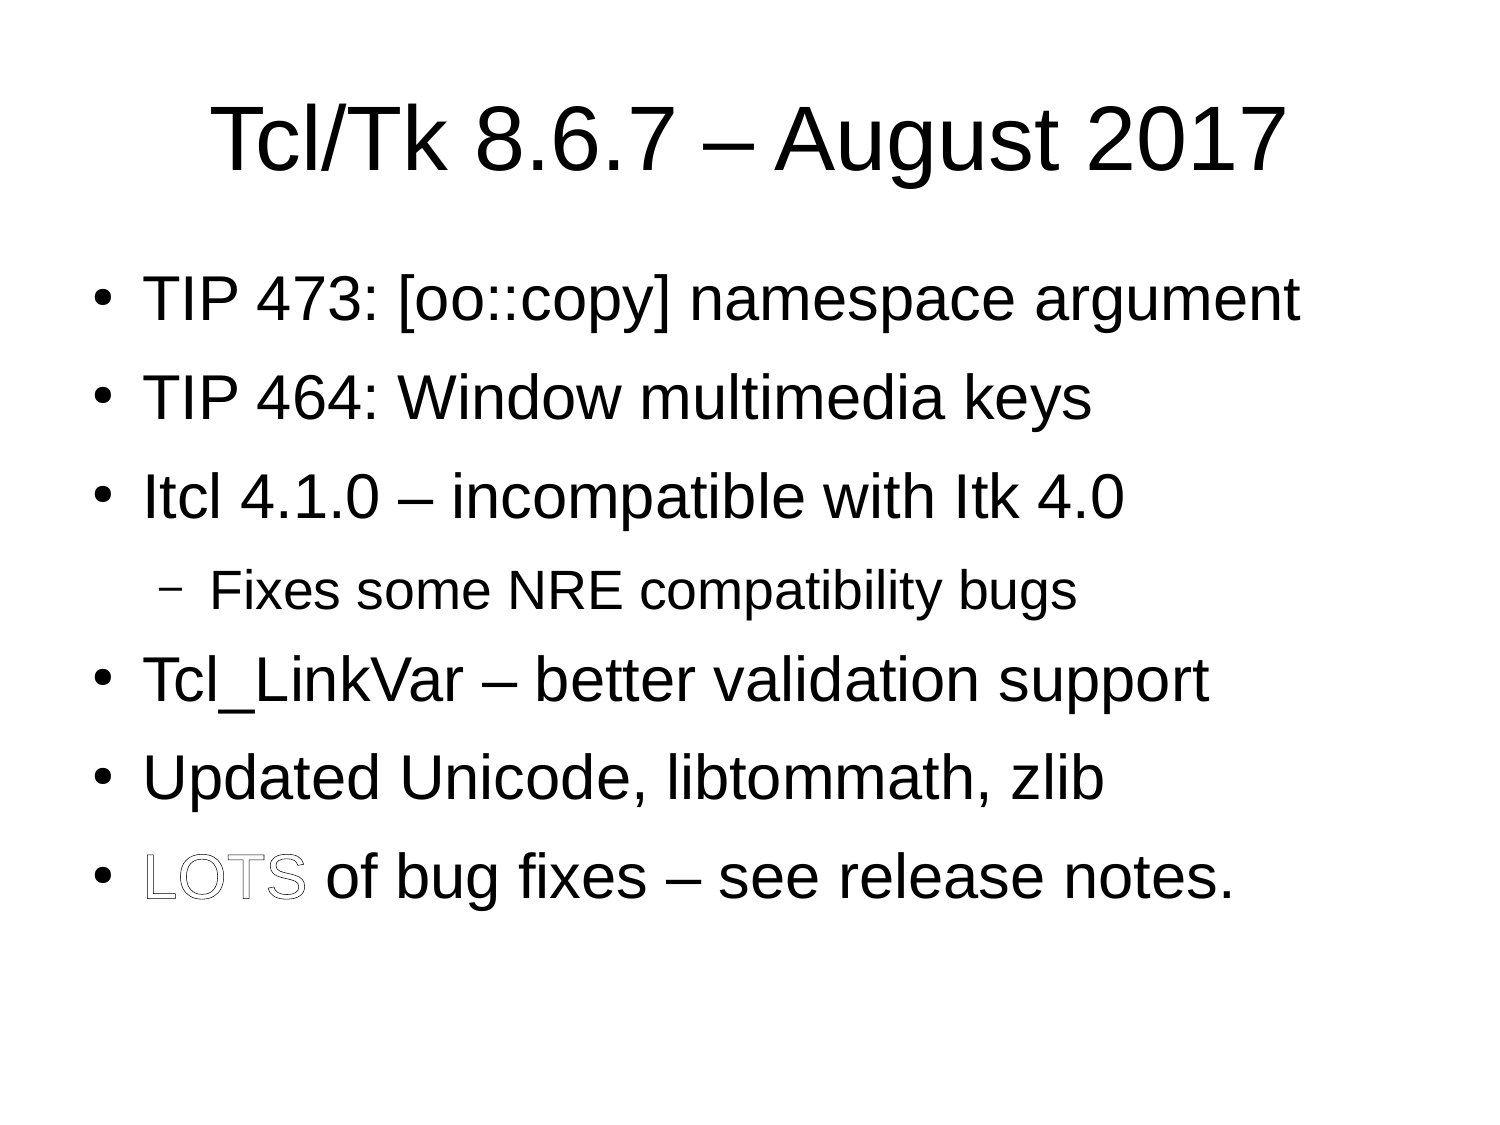

# Tcl/Tk 8.6.7 – August 2017
TIP 473: [oo::copy] namespace argument
TIP 464: Window multimedia keys
Itcl 4.1.0 – incompatible with Itk 4.0
Fixes some NRE compatibility bugs
Tcl_LinkVar – better validation support
Updated Unicode, libtommath, zlib
Lots of bug fixes – see release notes.